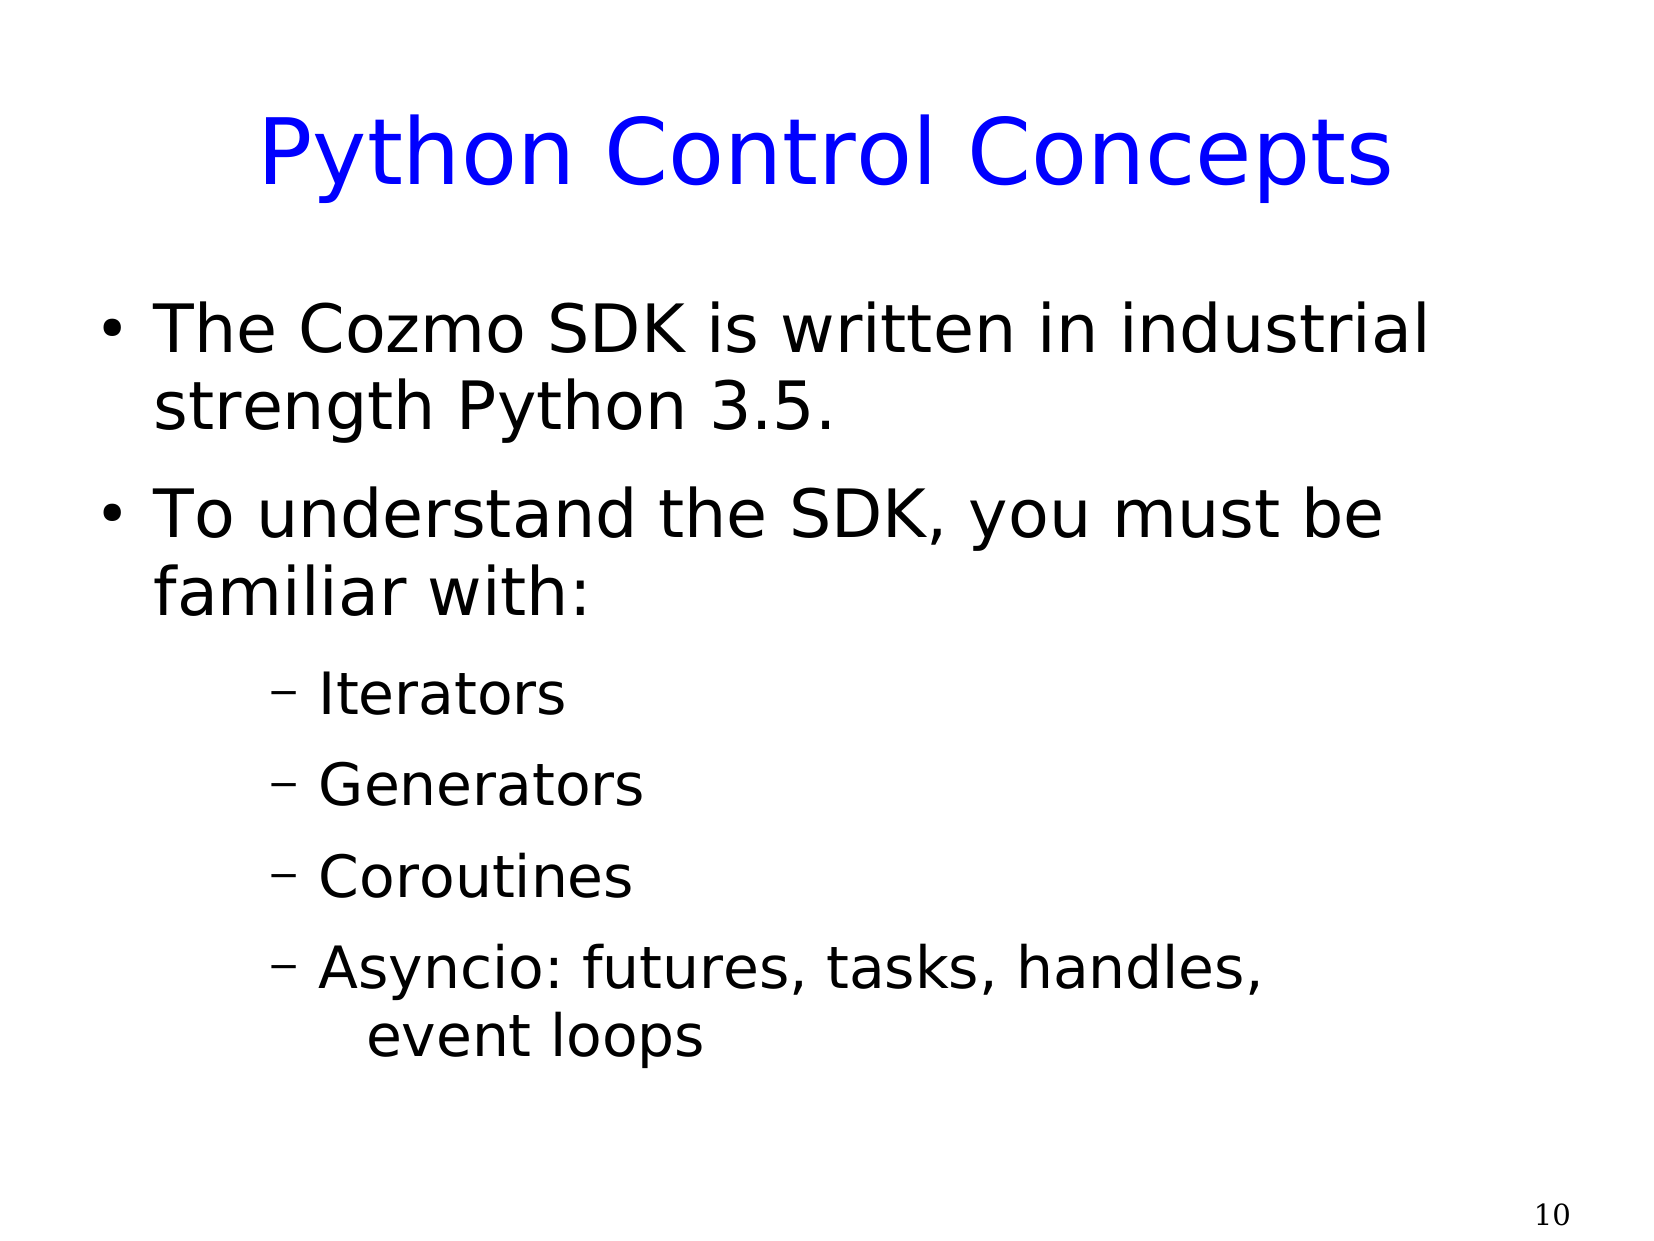

# Python Control Concepts
The Cozmo SDK is written in industrial strength Python 3.5.
To understand the SDK, you must be familiar with:
Iterators
Generators
Coroutines
Asyncio: futures, tasks, handles,
event loops
10